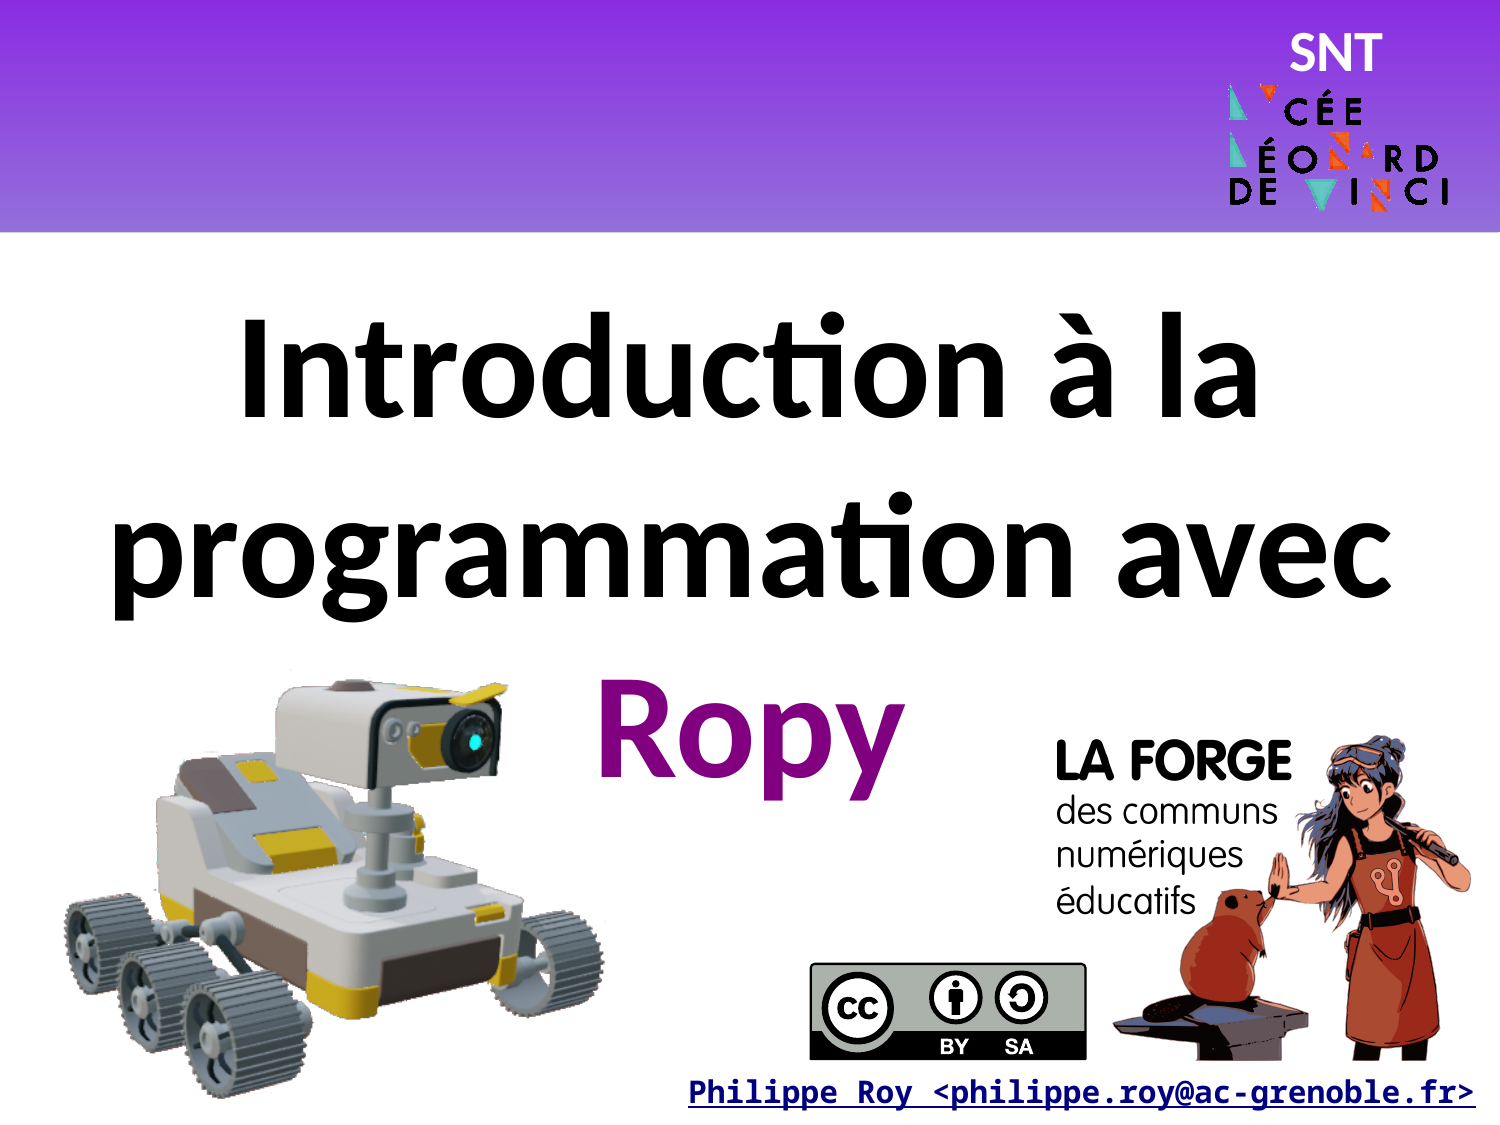

SNT
# Introduction à la programmation avec
Ropy
Philippe Roy <philippe.roy@ac-grenoble.fr>